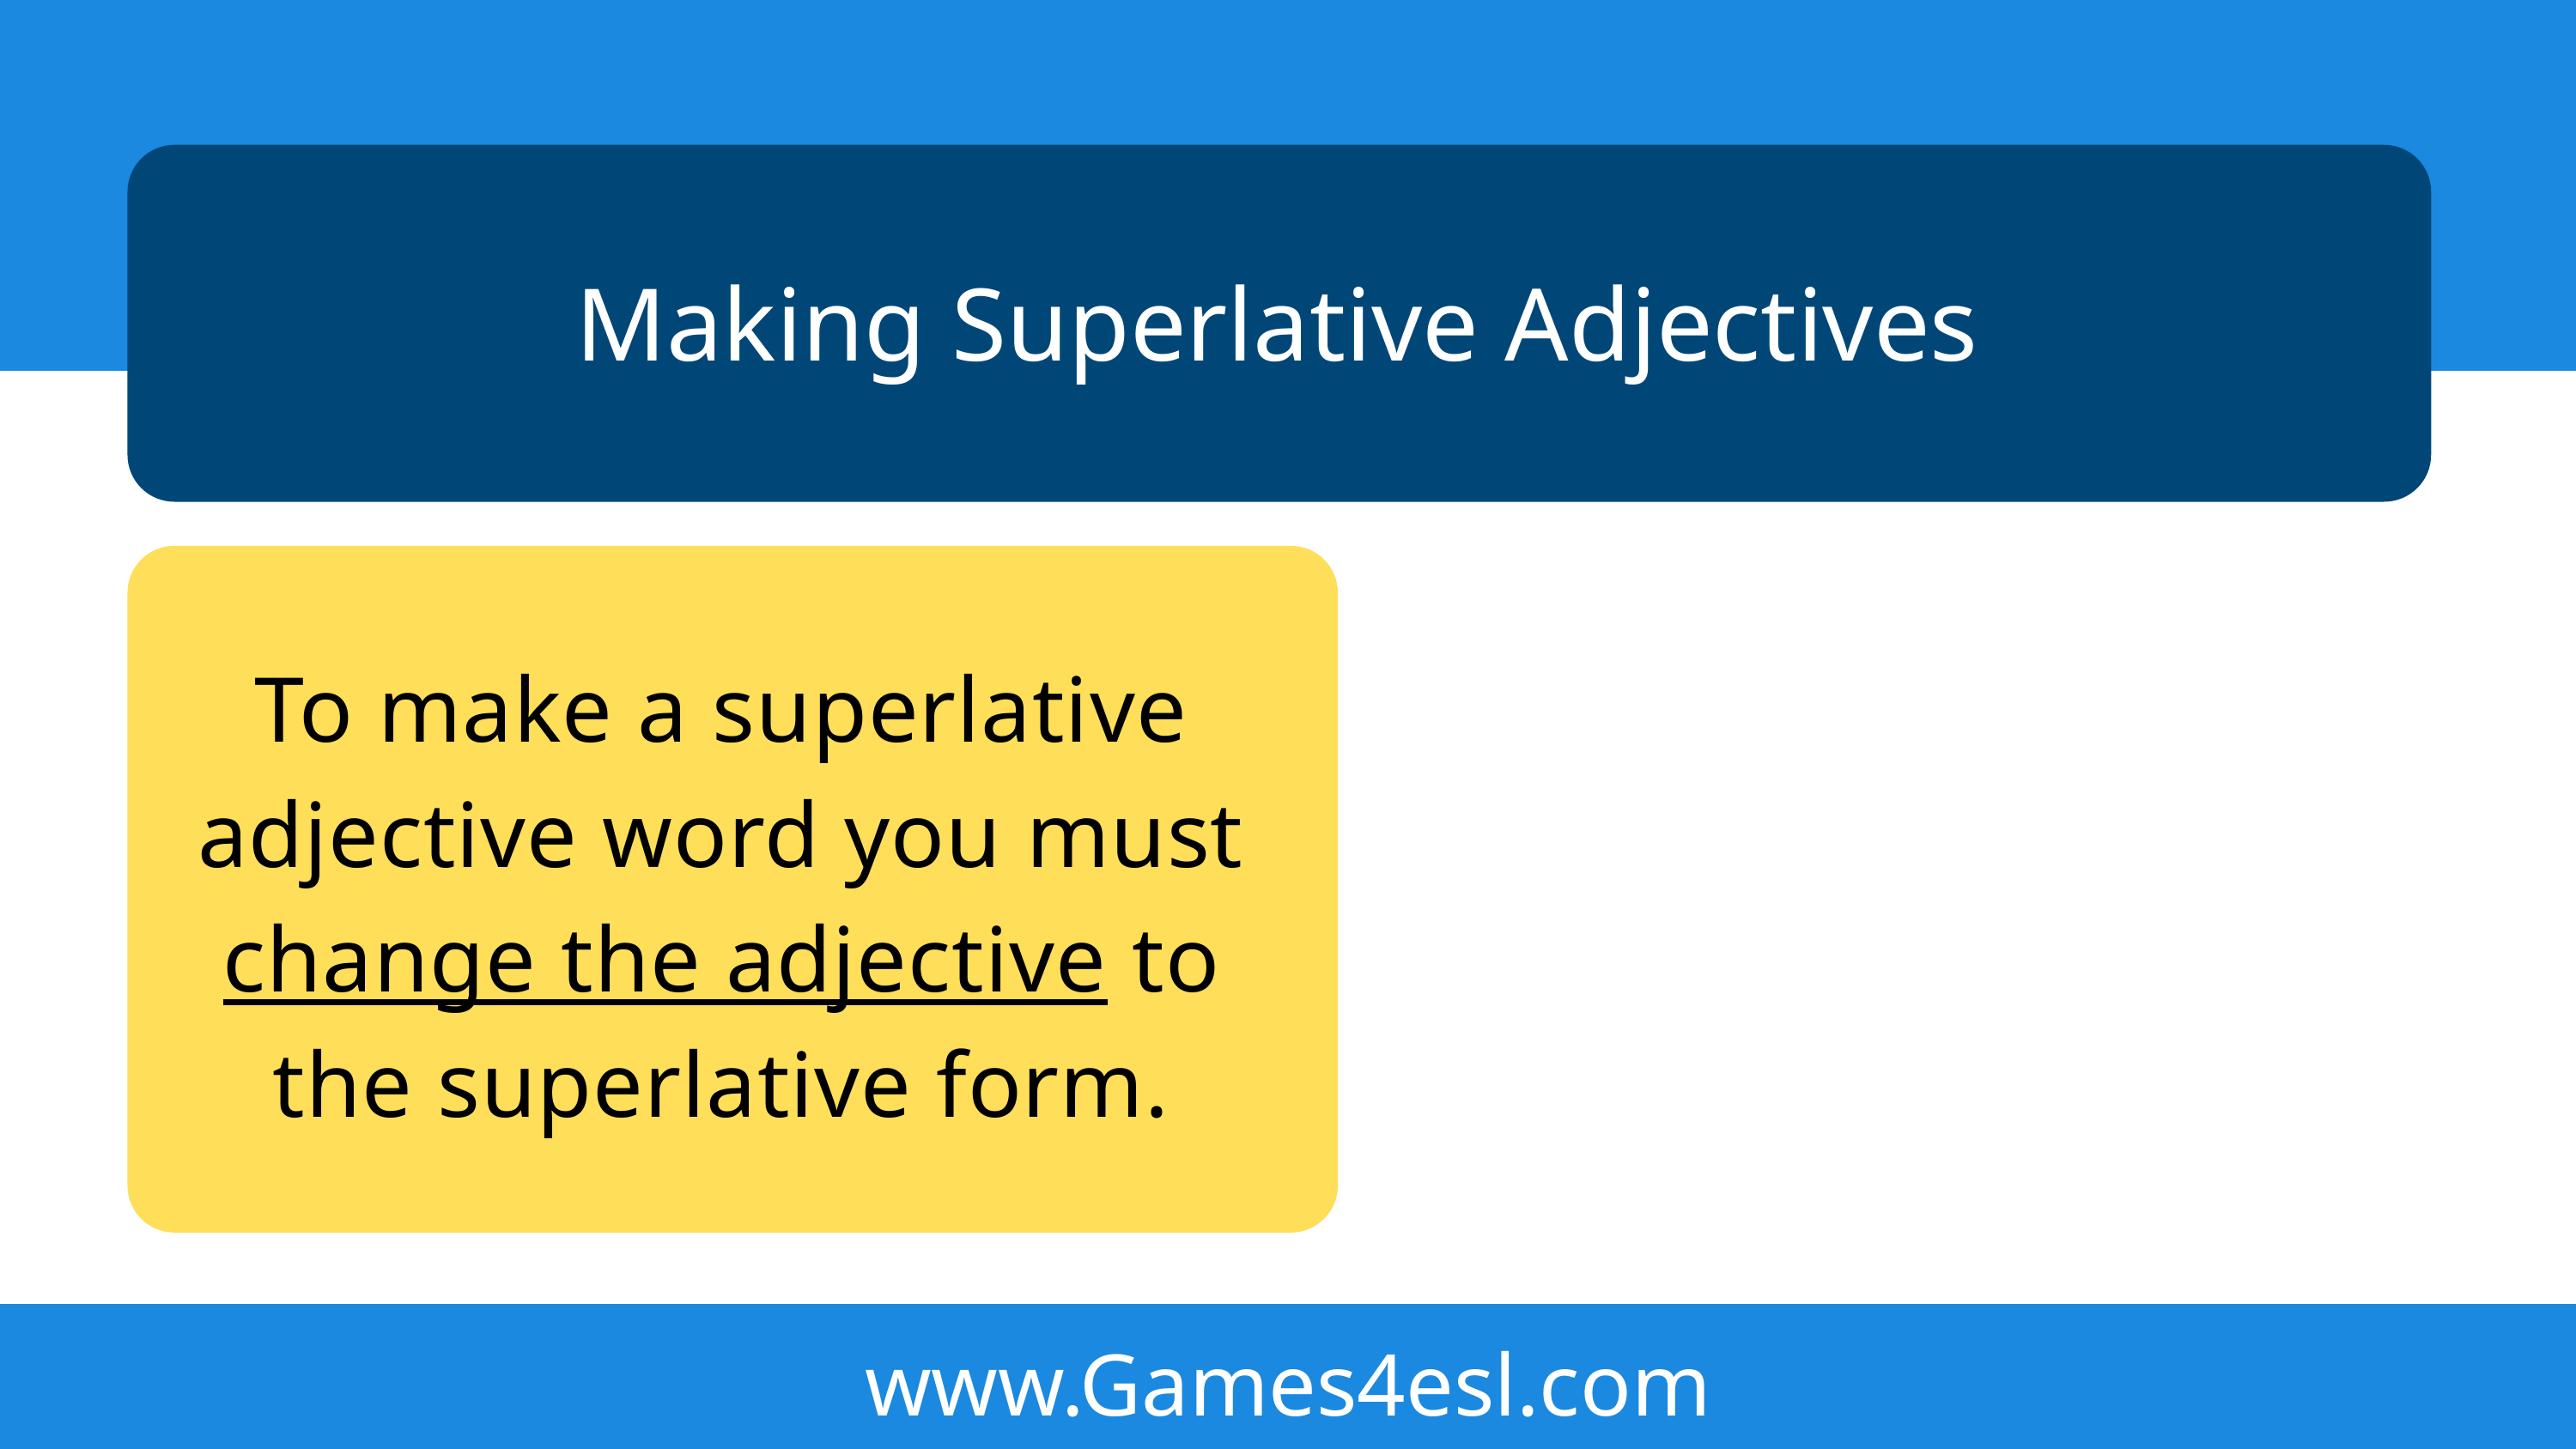

Making Superlative Adjectives
To make a superlative adjective word you must change the adjective to the superlative form.
www.Games4esl.com